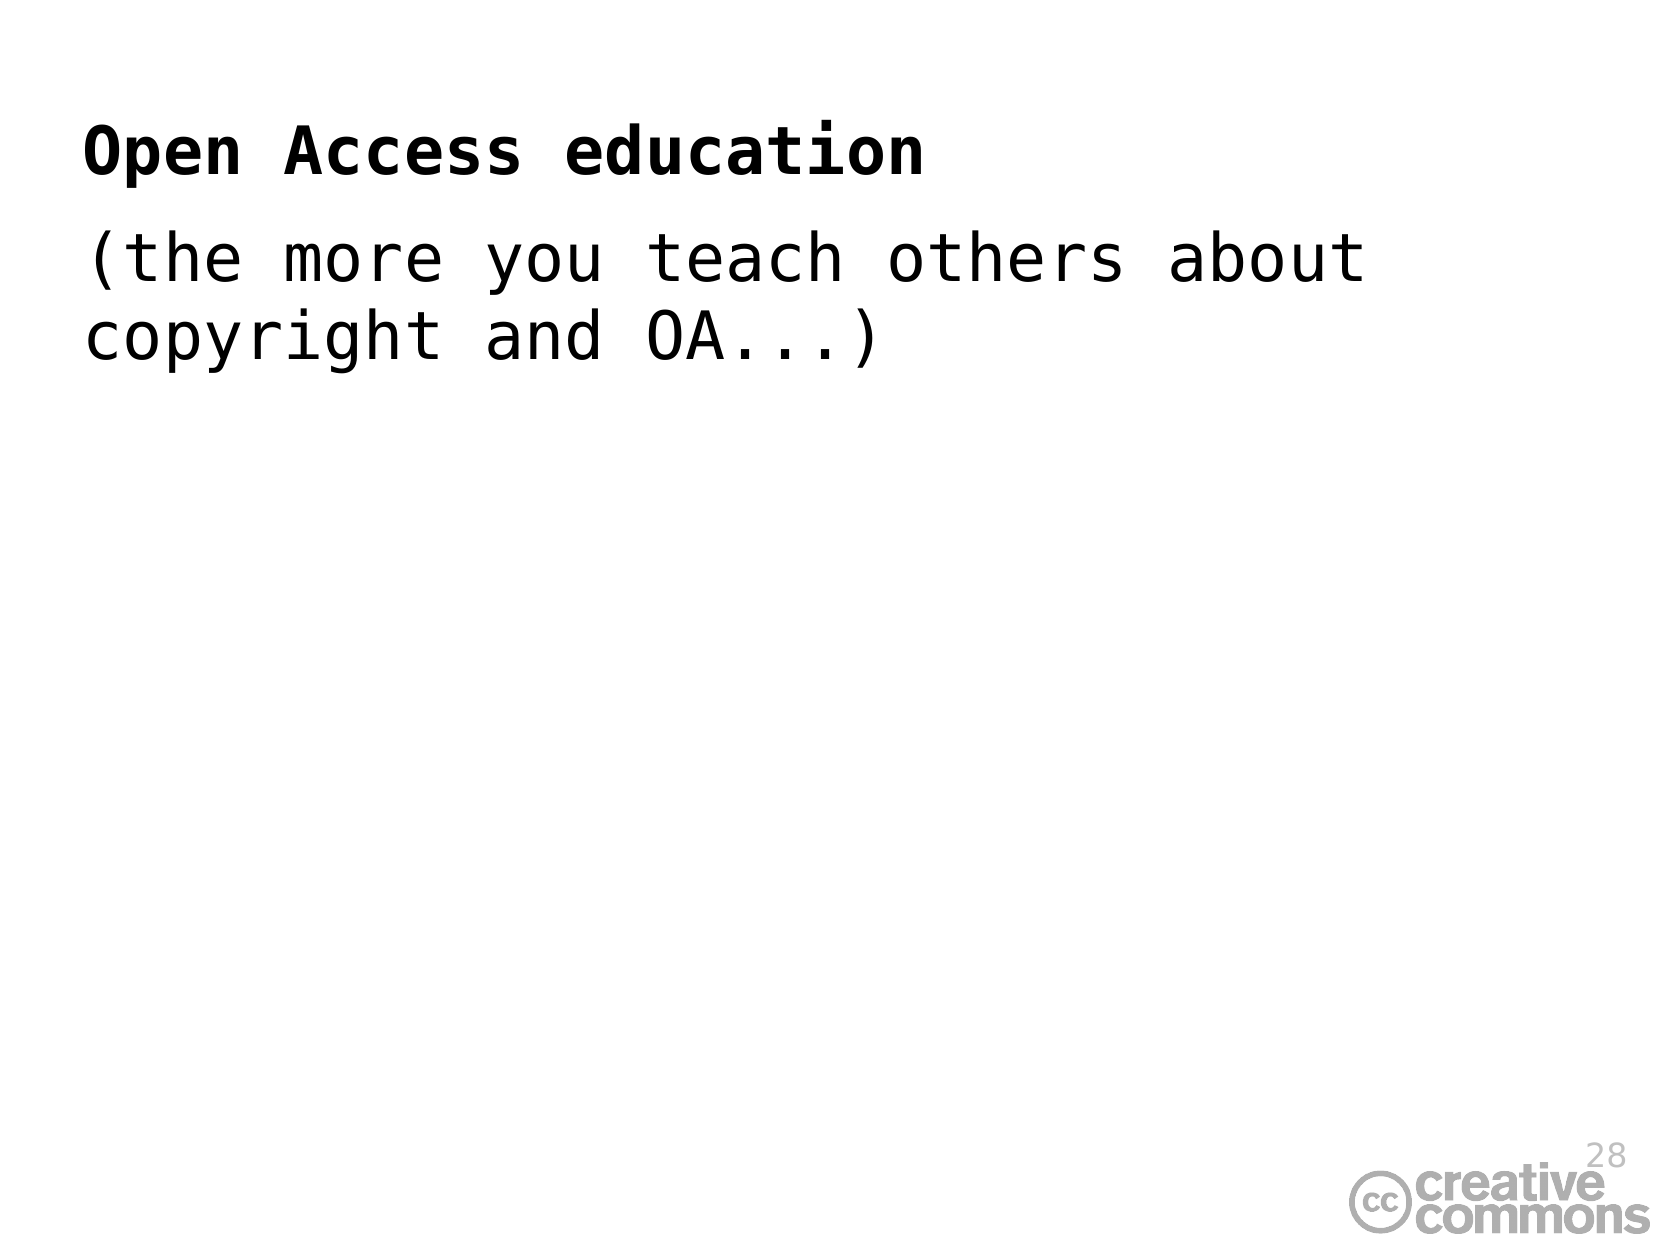

# Open Access education
(the more you teach others about copyright and OA...)